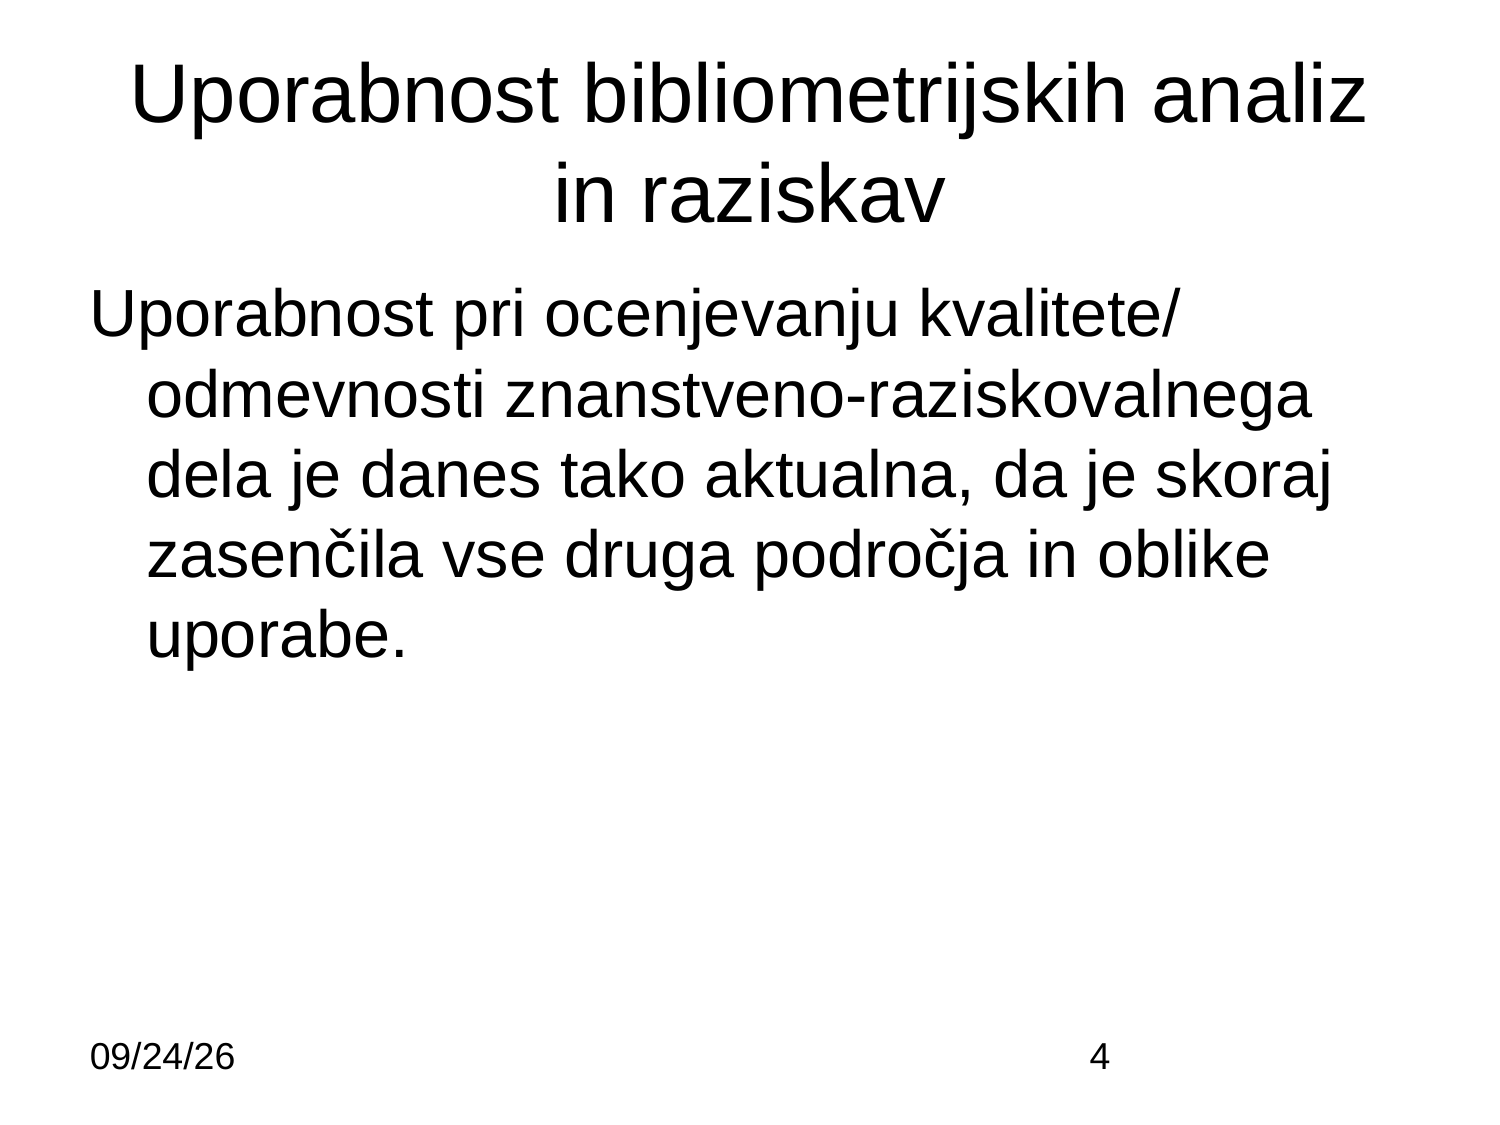

# Uporabnost bibliometrijskih analiz in raziskav
Uporabnost pri ocenjevanju kvalitete/ odmevnosti znanstveno-raziskovalnega dela je danes tako aktualna, da je skoraj zasenčila vse druga področja in oblike uporabe.
4